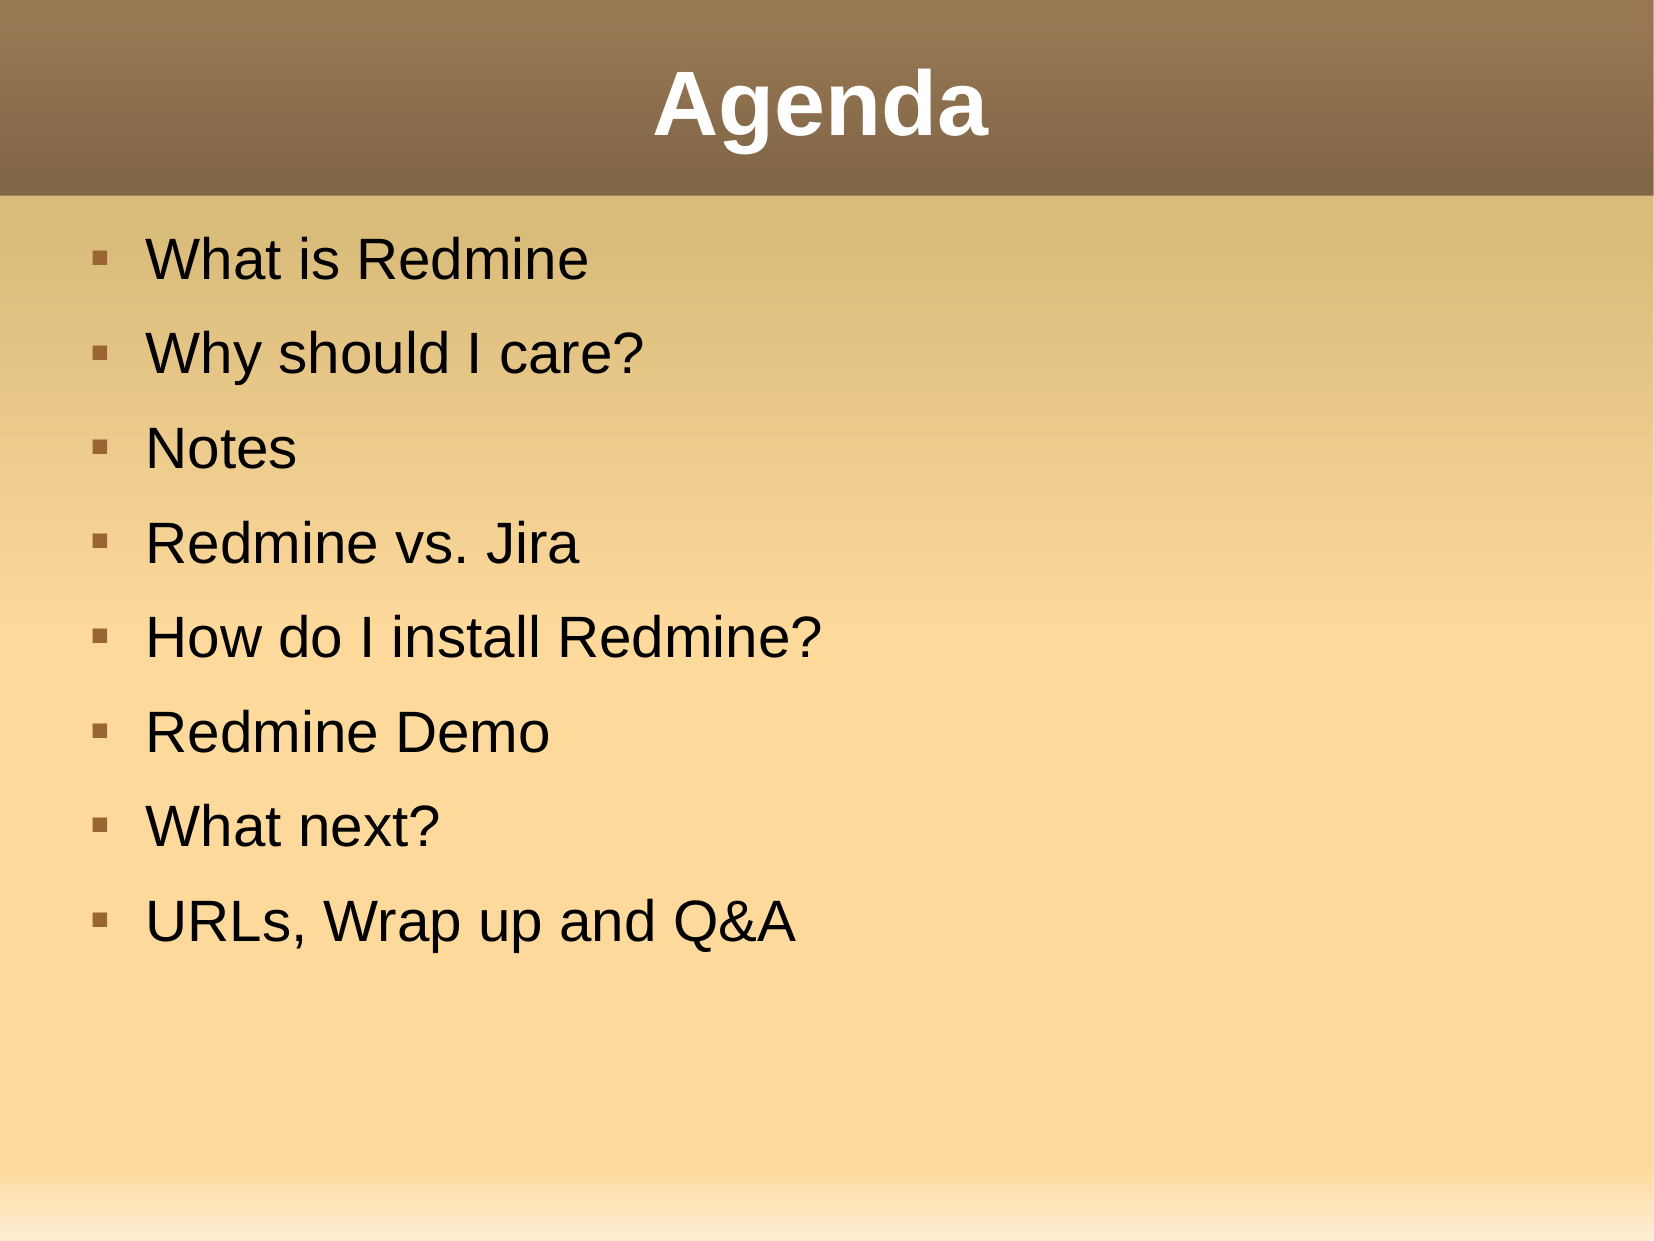

# Agenda
What is Redmine
Why should I care?
Notes
Redmine vs. Jira
How do I install Redmine?
Redmine Demo
What next?
URLs, Wrap up and Q&A